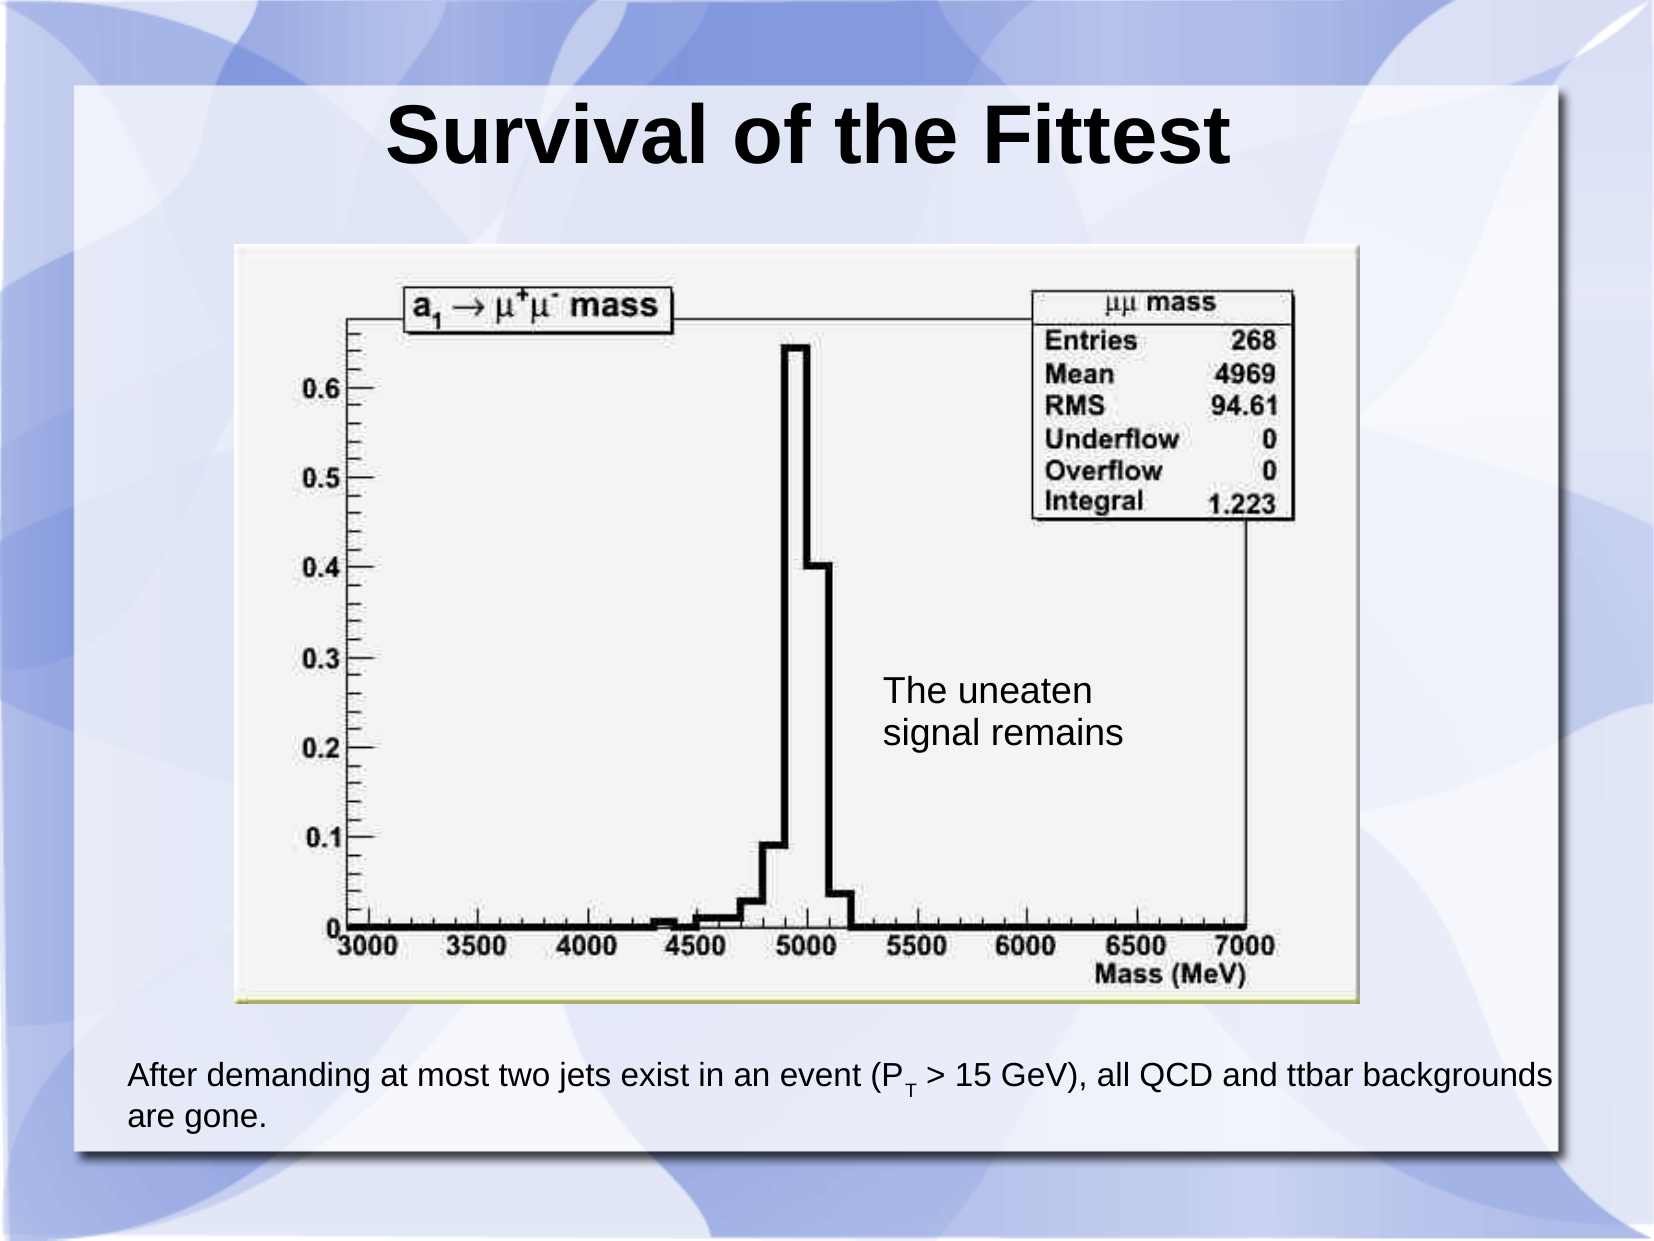

Survival of the Fittest
# After
The uneaten signal remains
After demanding at most two jets exist in an event (PT > 15 GeV), all QCD and ttbar backgrounds are gone.